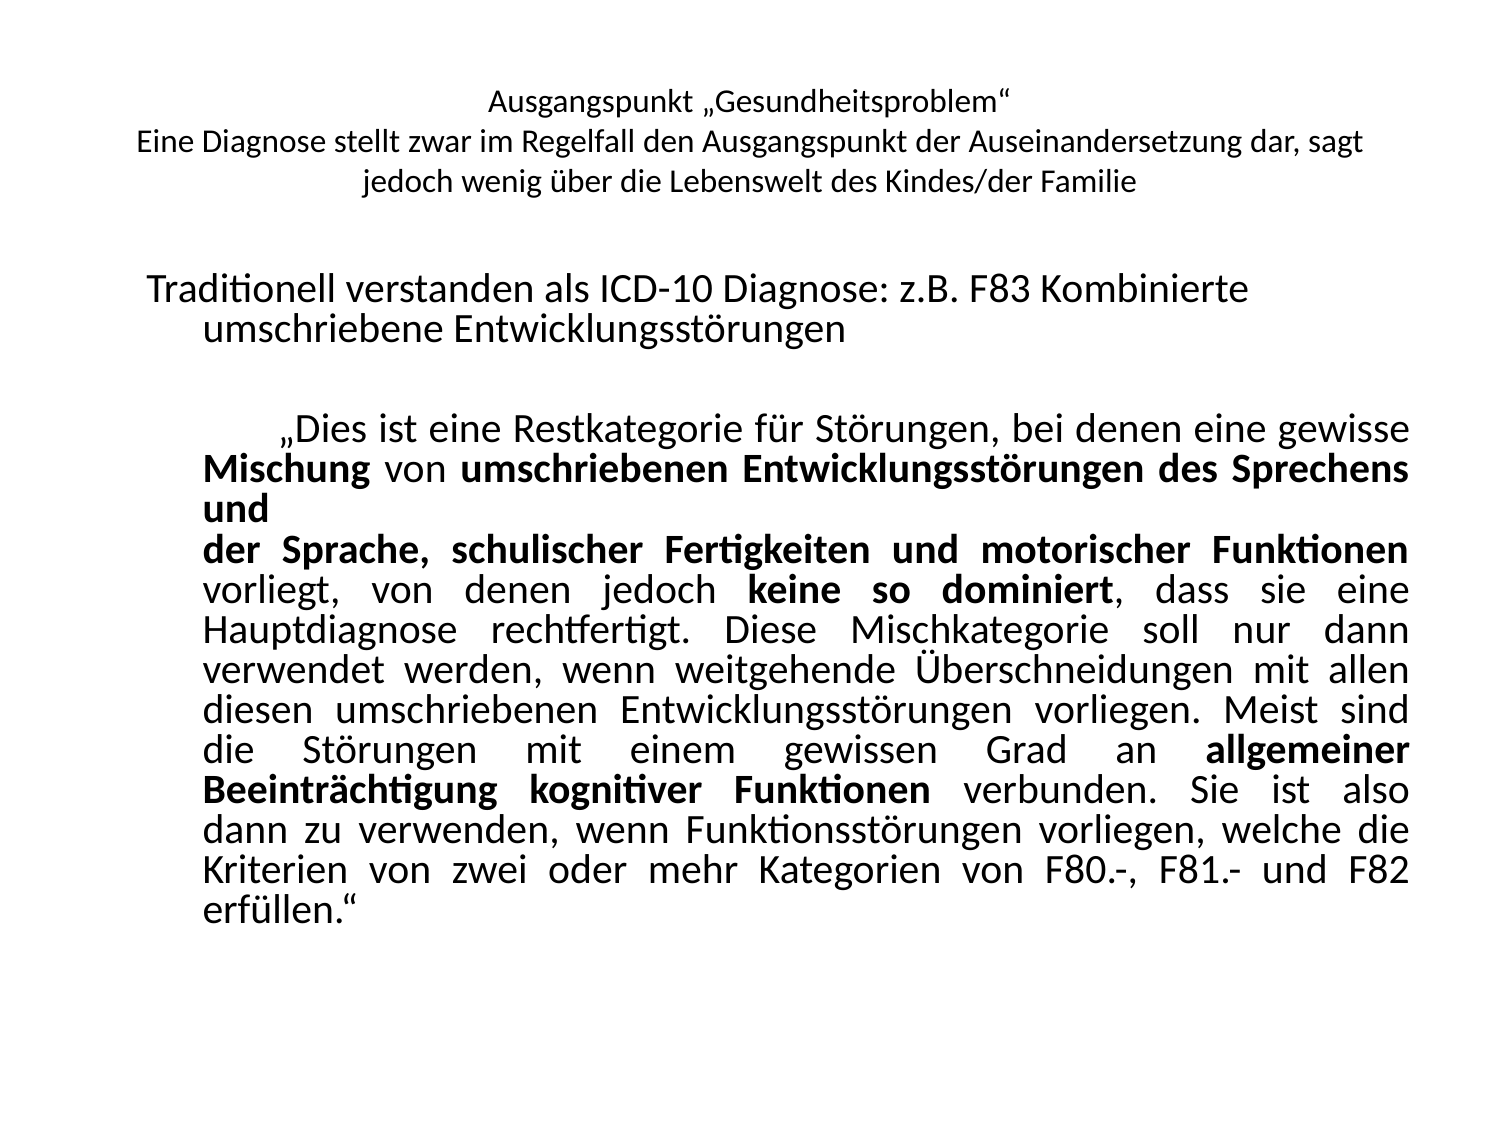

# Ausgangspunkt „Gesundheitsproblem“ Eine Diagnose stellt zwar im Regelfall den Ausgangspunkt der Auseinandersetzung dar, sagt jedoch wenig über die Lebenswelt des Kindes/der Familie
Traditionell verstanden als ICD-10 Diagnose: z.B. F83 Kombinierte umschriebene Entwicklungsstörungen
	„Dies ist eine Restkategorie für Störungen, bei denen eine gewisse Mischung von umschriebenen Entwicklungsstörungen des Sprechens und
der Sprache, schulischer Fertigkeiten und motorischer Funktionen
vorliegt, von denen jedoch keine so dominiert, dass sie eine
Hauptdiagnose rechtfertigt. Diese Mischkategorie soll nur dann
verwendet werden, wenn weitgehende Überschneidungen mit allen
diesen umschriebenen Entwicklungsstörungen vorliegen. Meist sind
die Störungen mit einem gewissen Grad an allgemeiner
Beeinträchtigung kognitiver Funktionen verbunden. Sie ist also
dann zu verwenden, wenn Funktionsstörungen vorliegen, welche die
Kriterien von zwei oder mehr Kategorien von F80.-, F81.- und F82
erfüllen.“